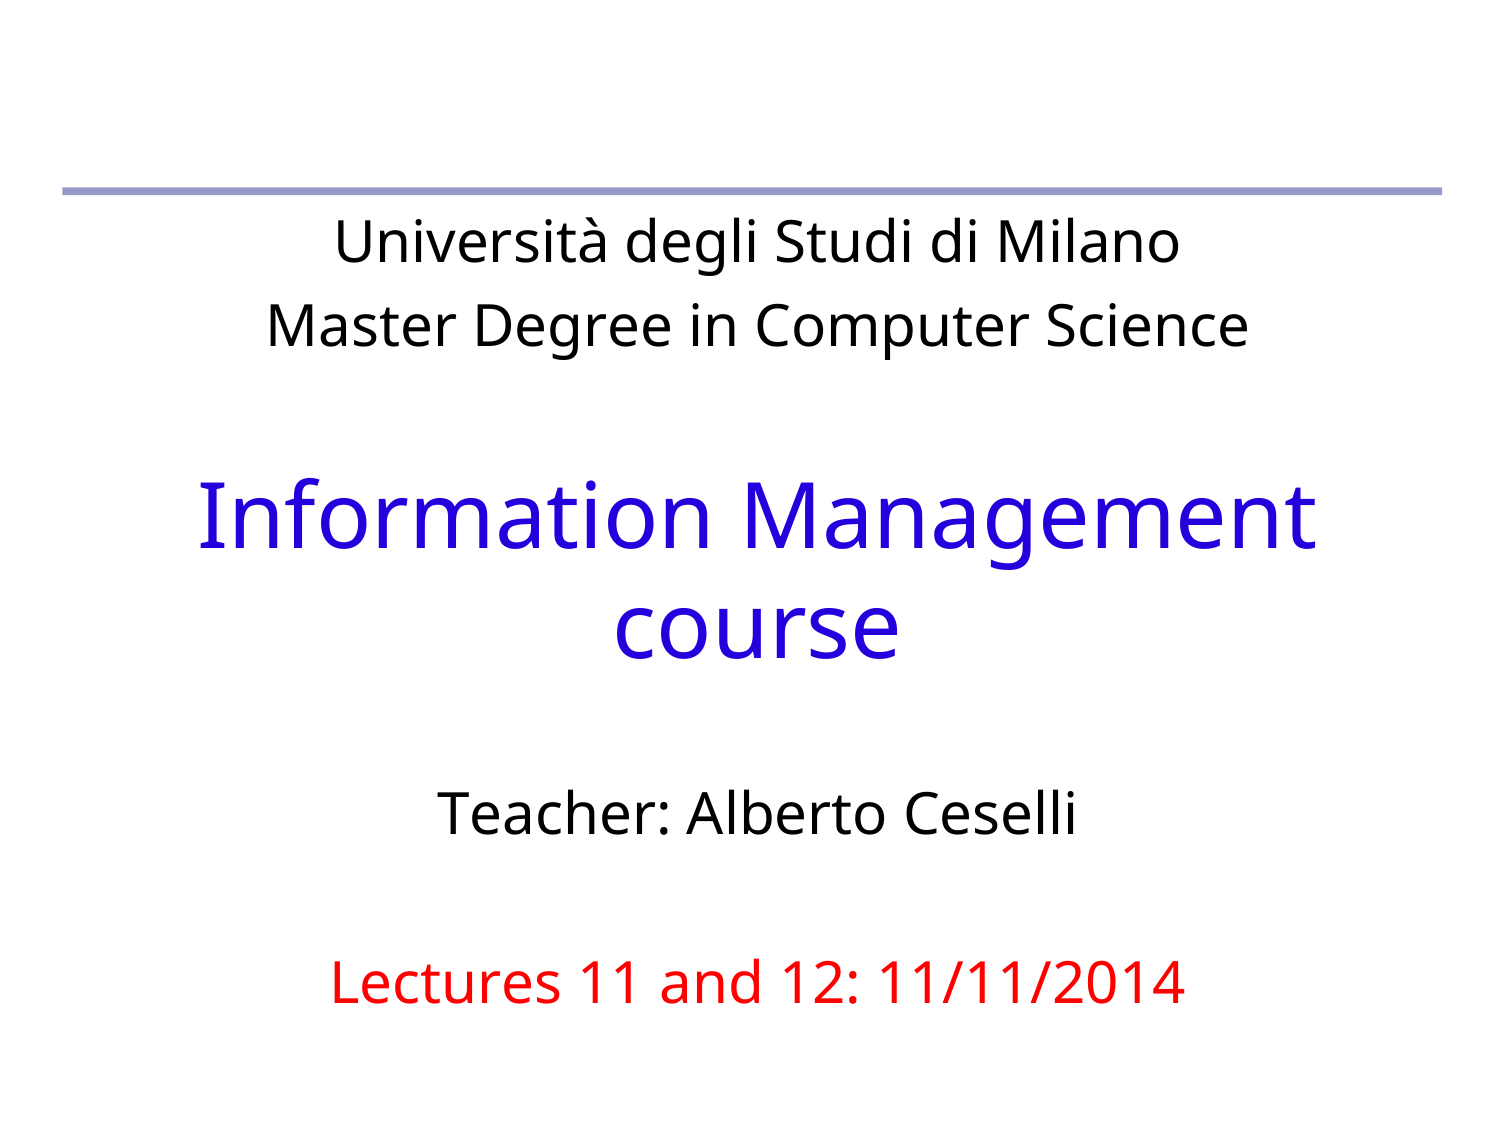

# Università degli Studi di Milano
Master Degree in Computer Science
Information Management course
Teacher: Alberto Ceselli
Lectures 11 and 12: 11/11/2014